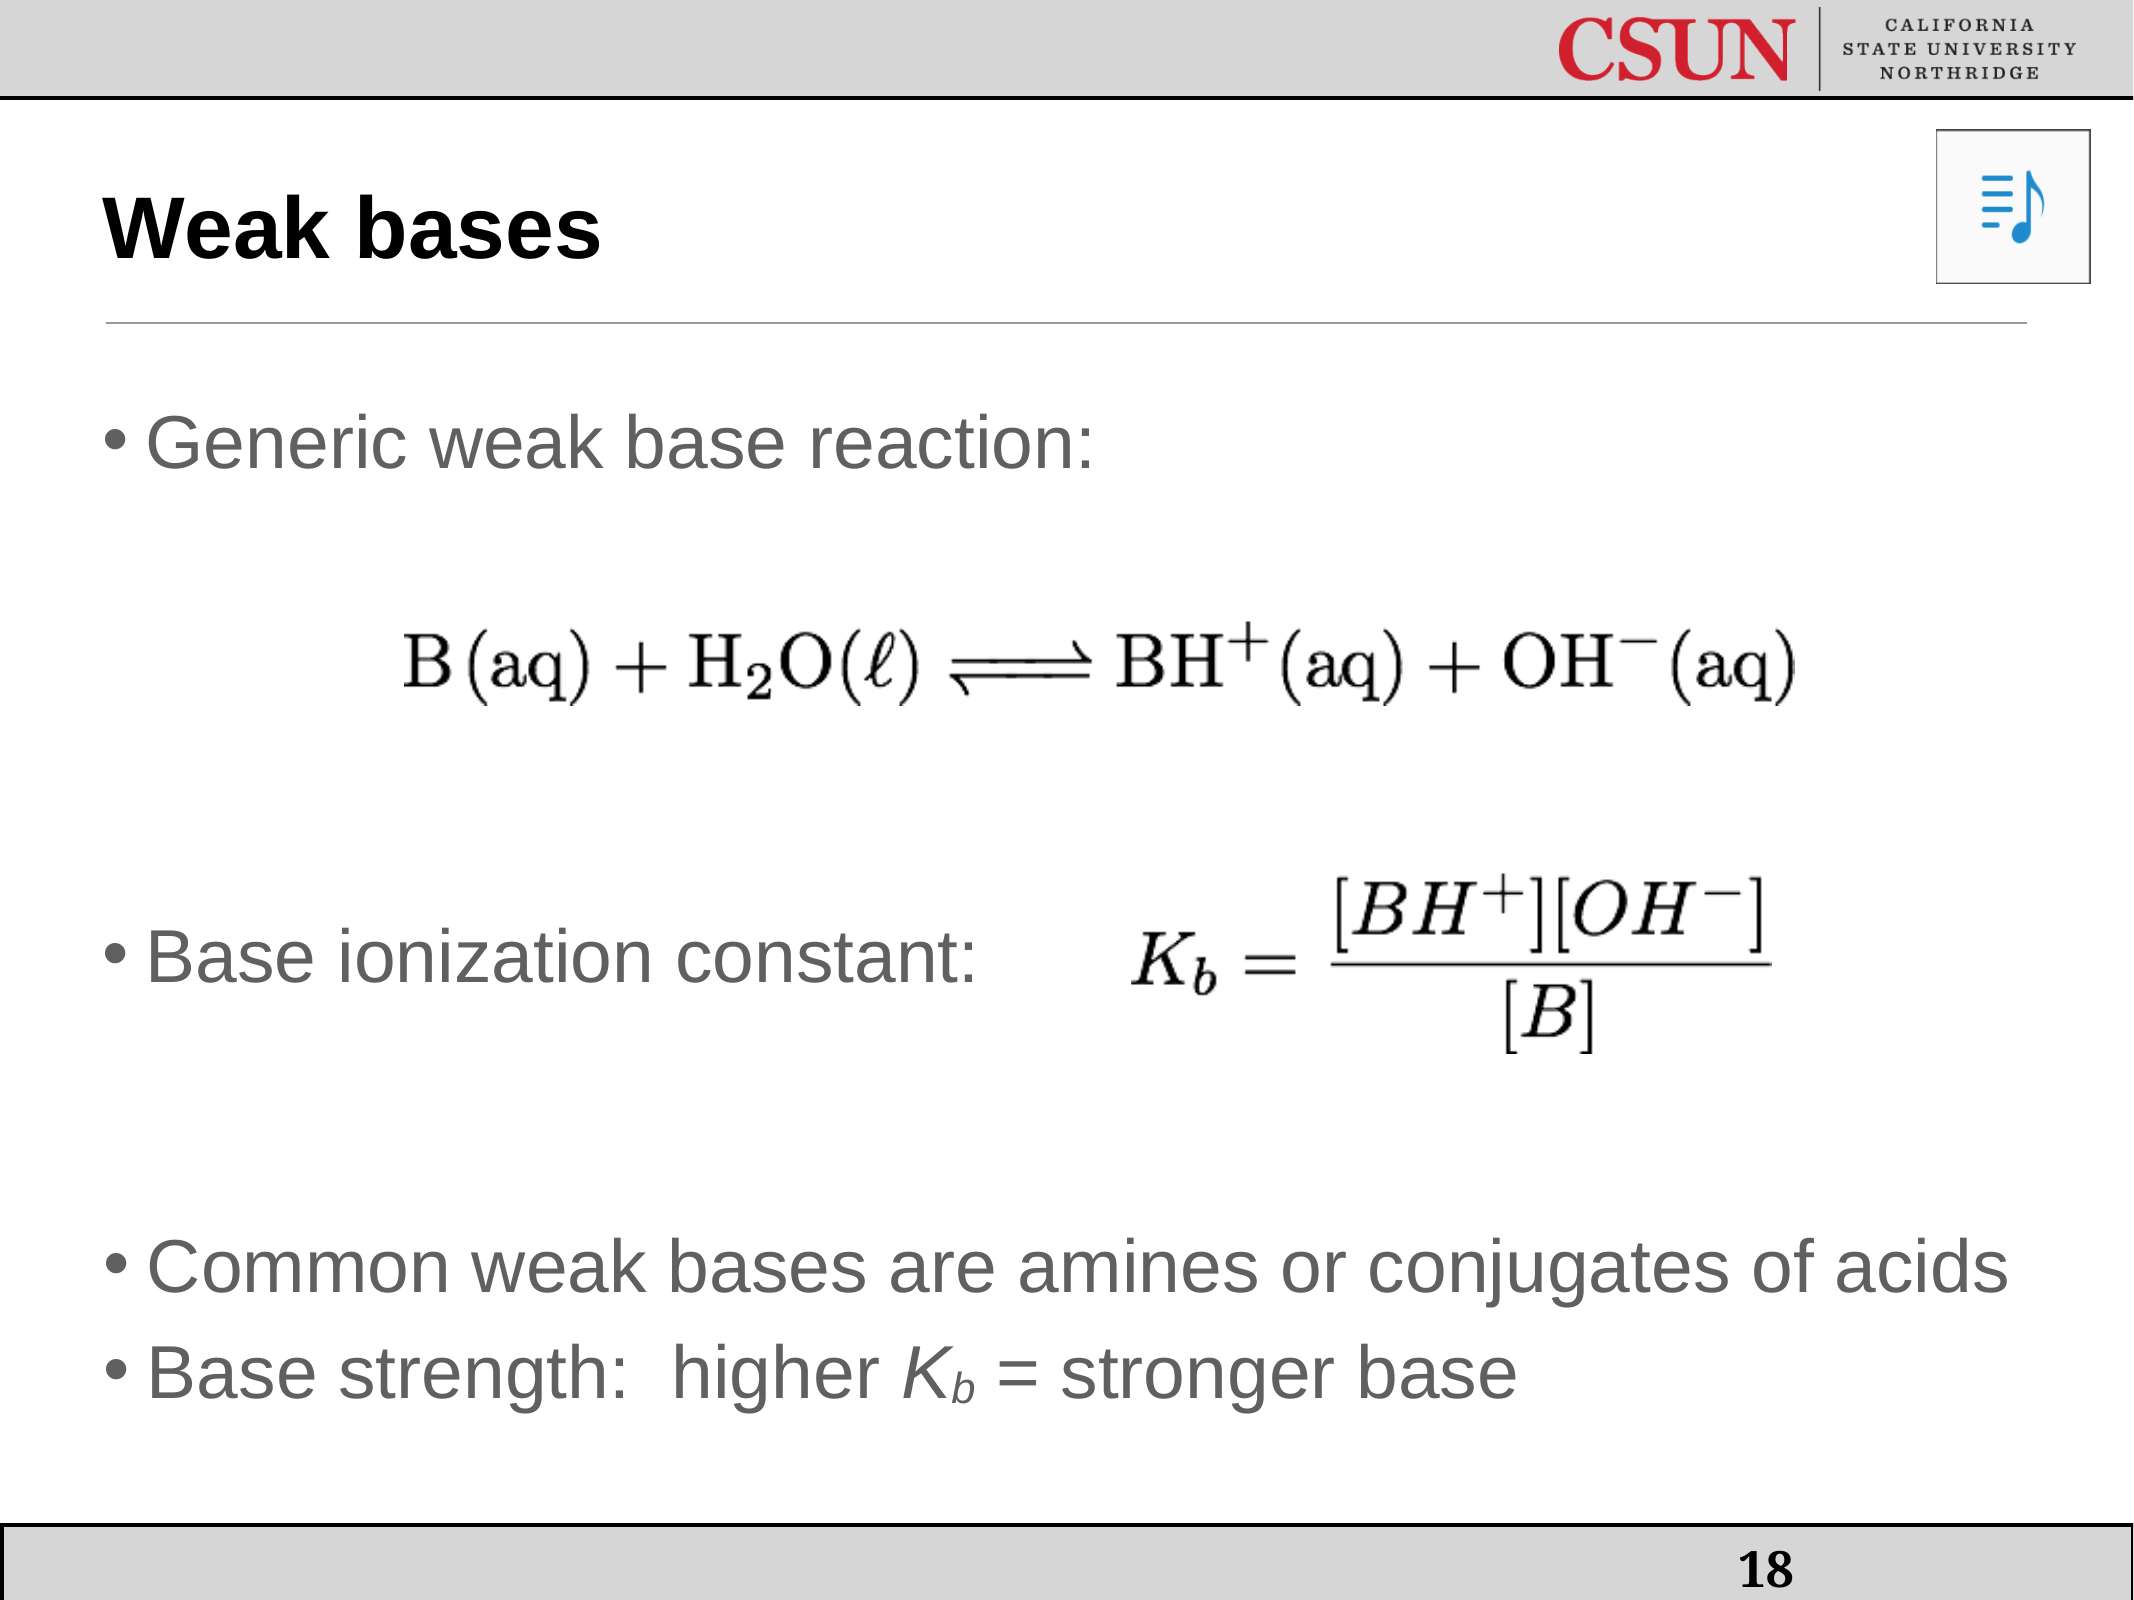

# Weak bases
Generic weak base reaction:
Base ionization constant:
Common weak bases are amines or conjugates of acids
Base strength: higher Kb = stronger base
18